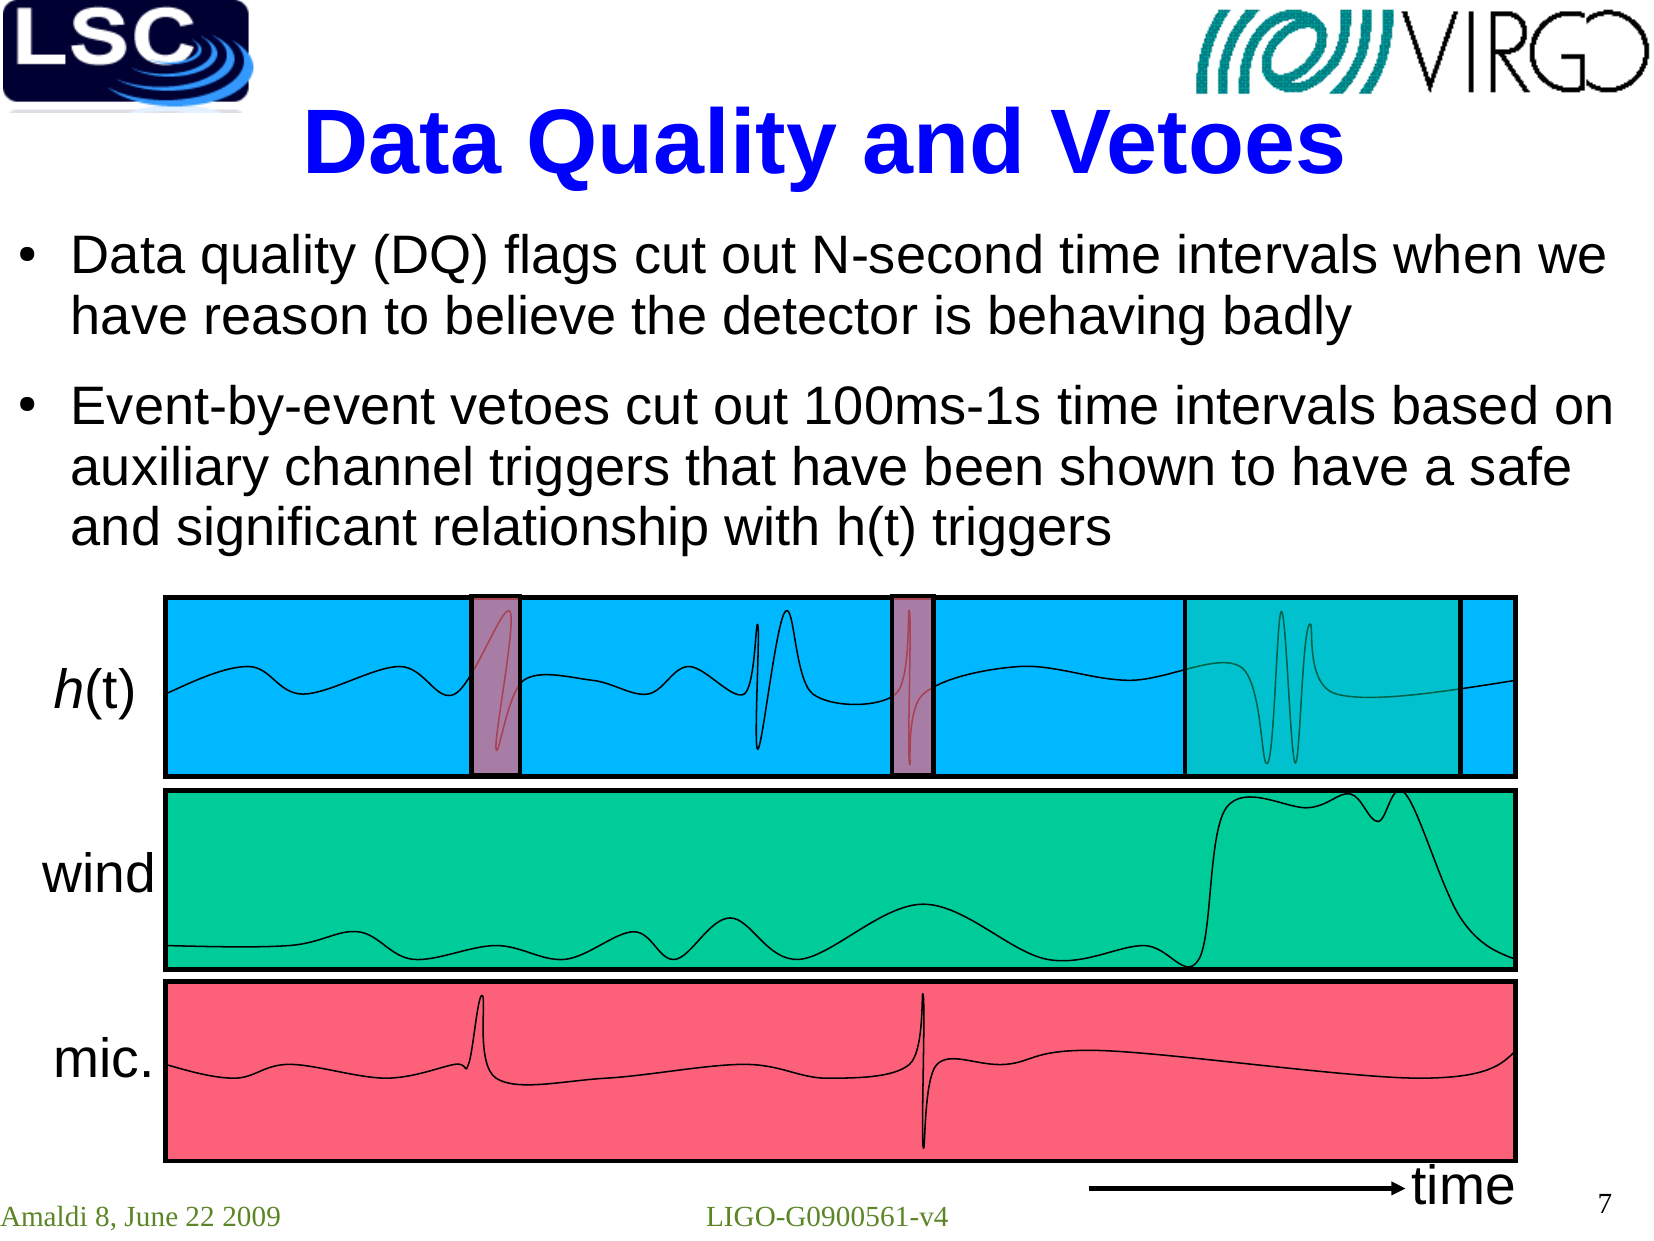

# Data Quality and Vetoes
Data quality (DQ) flags cut out N-second time intervals when we have reason to believe the detector is behaving badly
Event-by-event vetoes cut out 100ms-1s time intervals based on auxiliary channel triggers that have been shown to have a safe and significant relationship with h(t) triggers
h(t)
wind
mic.
time
7